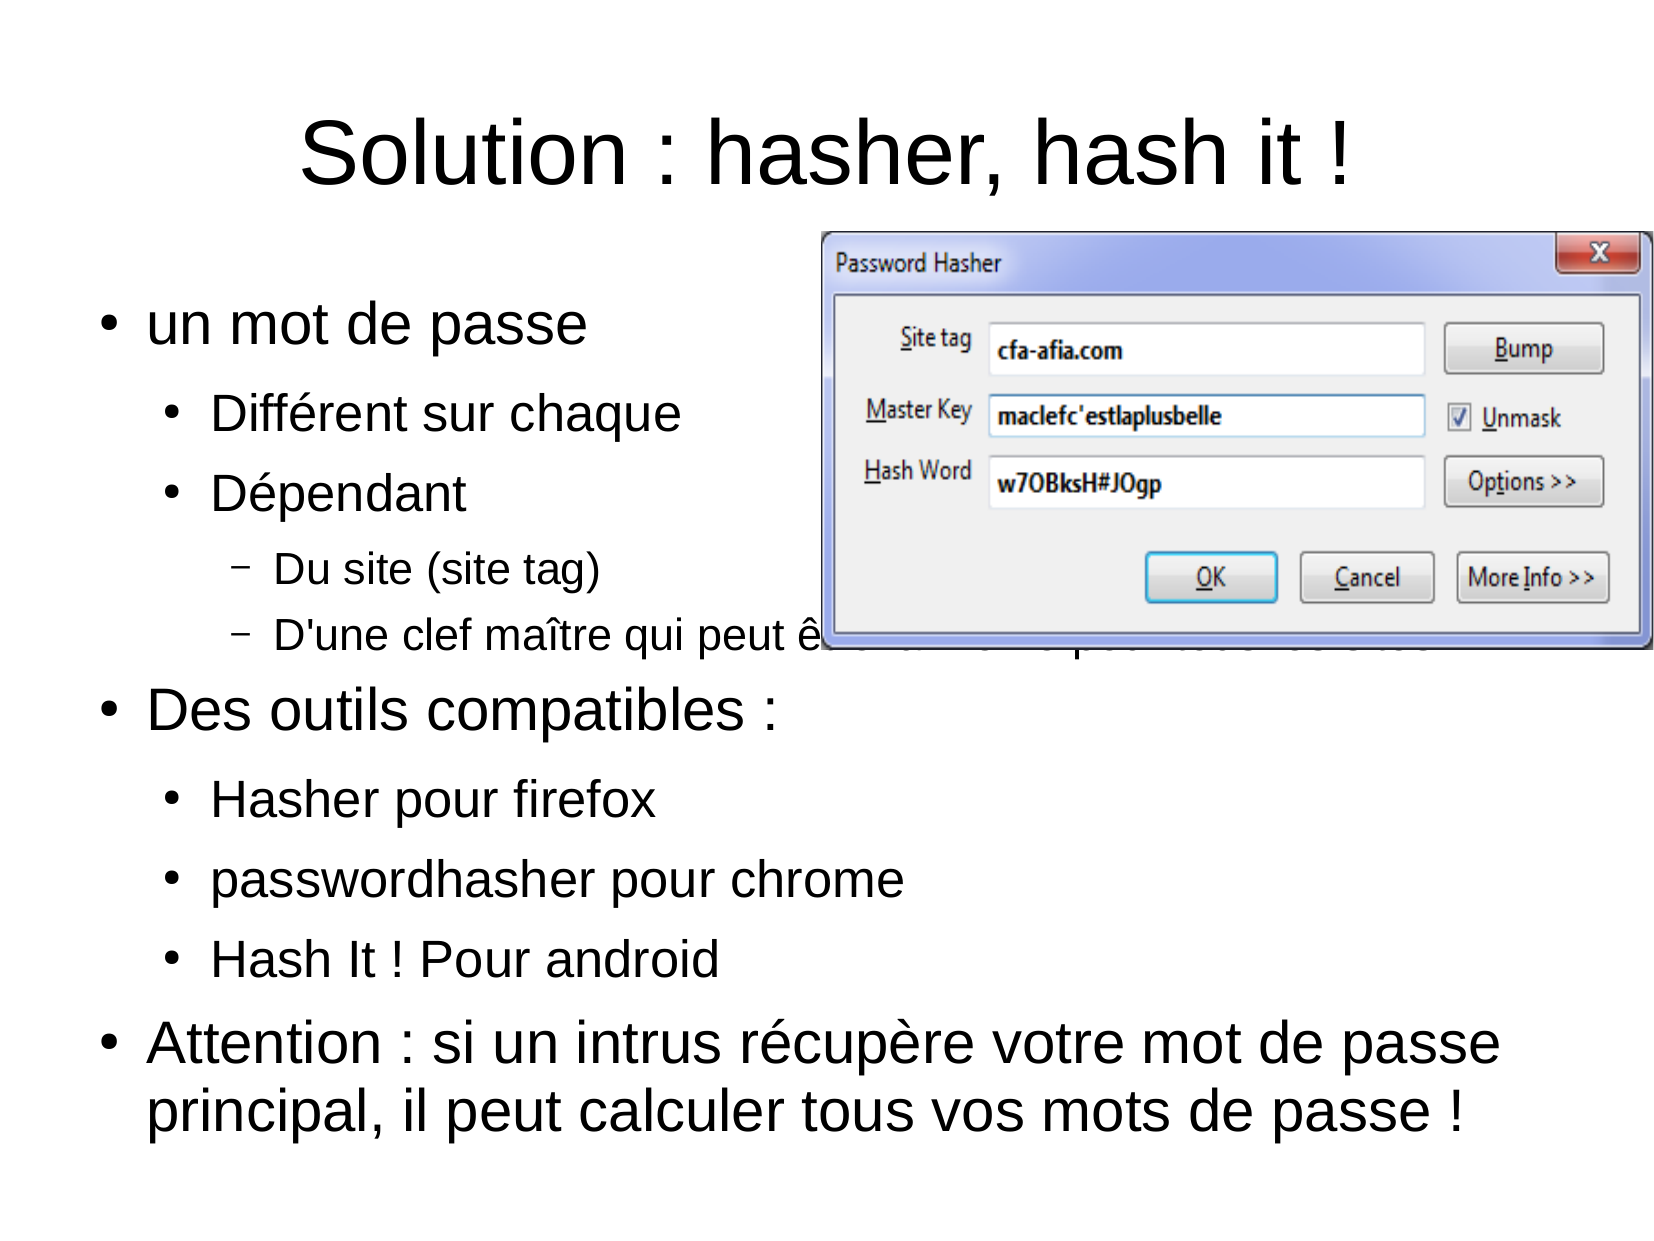

# Solution : hasher, hash it !
un mot de passe
Différent sur chaque
Dépendant
Du site (site tag)
D'une clef maître qui peut être la même pour tous les sites
Des outils compatibles :
Hasher pour firefox
passwordhasher pour chrome
Hash It ! Pour android
Attention : si un intrus récupère votre mot de passe principal, il peut calculer tous vos mots de passe !